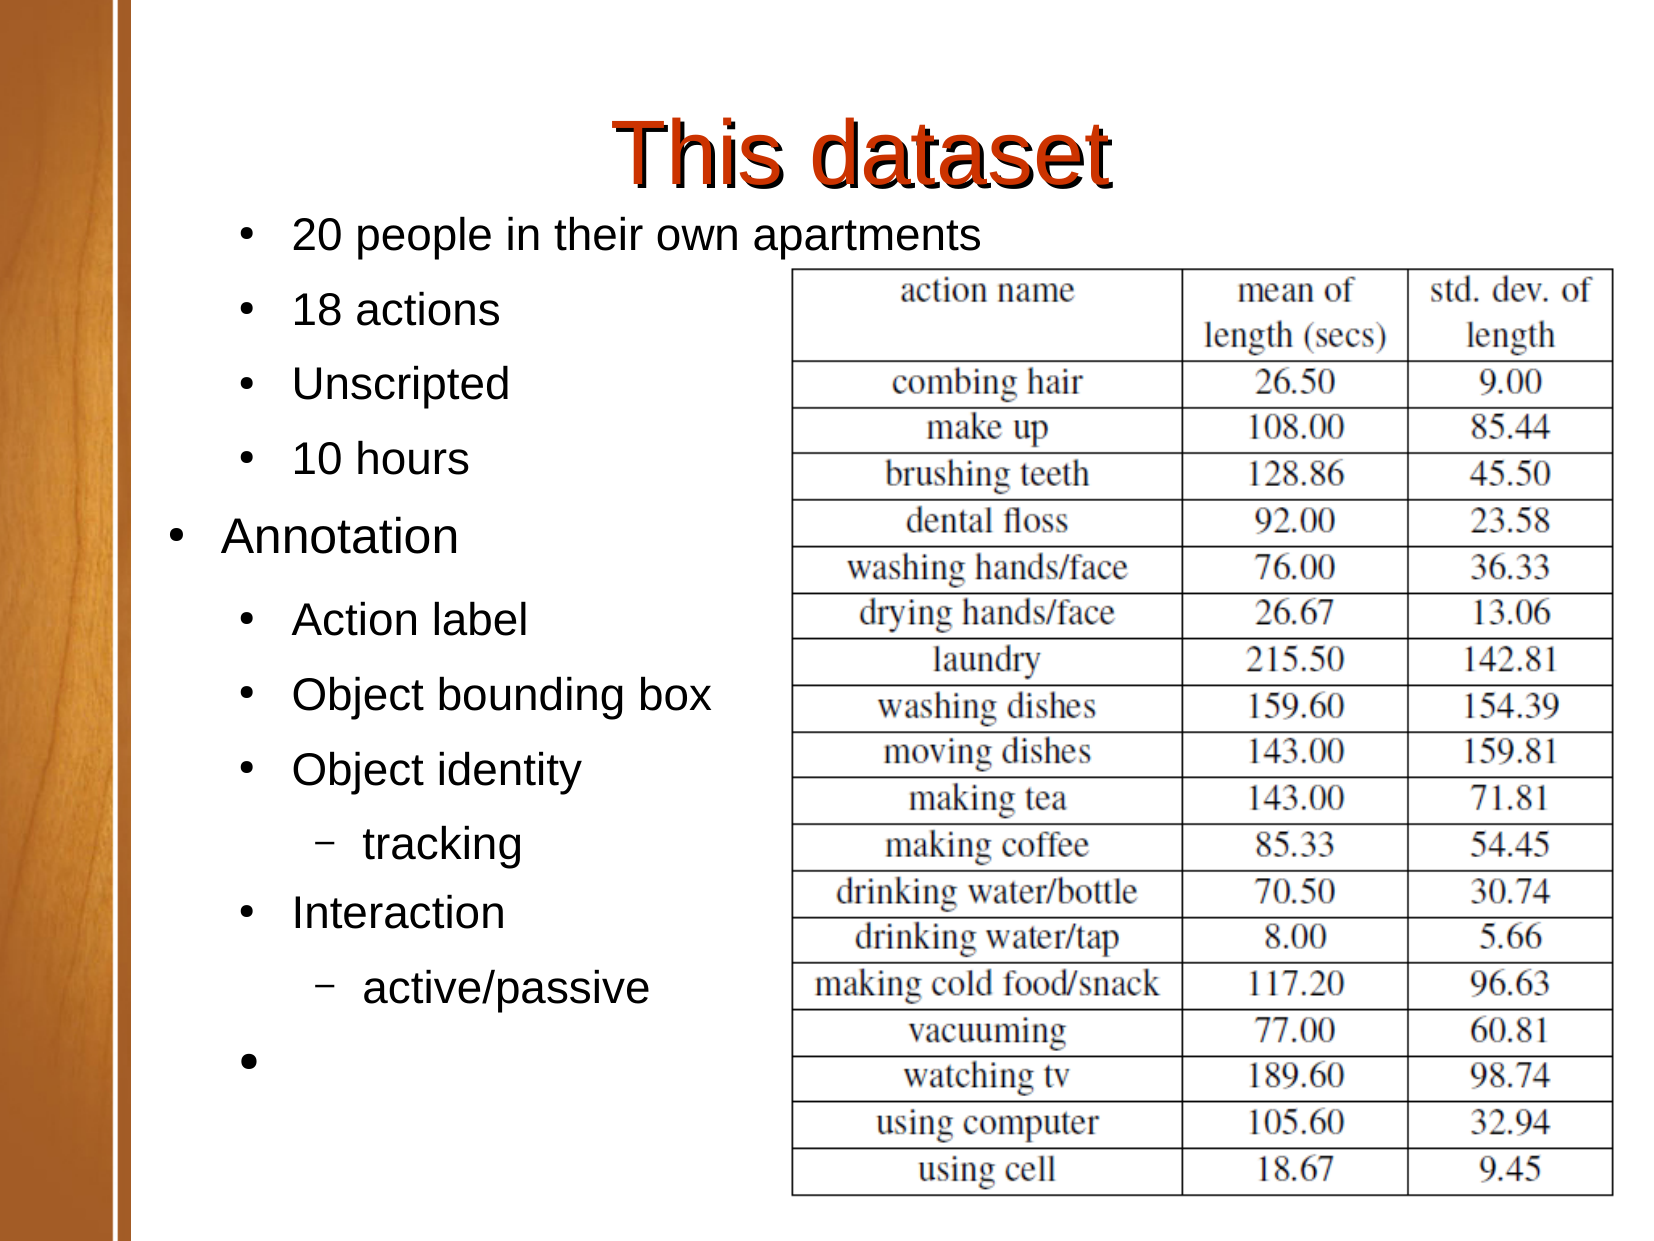

# This dataset
20 people in their own apartments
18 actions
Unscripted
10 hours
Annotation
Action label
Object bounding box
Object identity
tracking
Interaction
active/passive